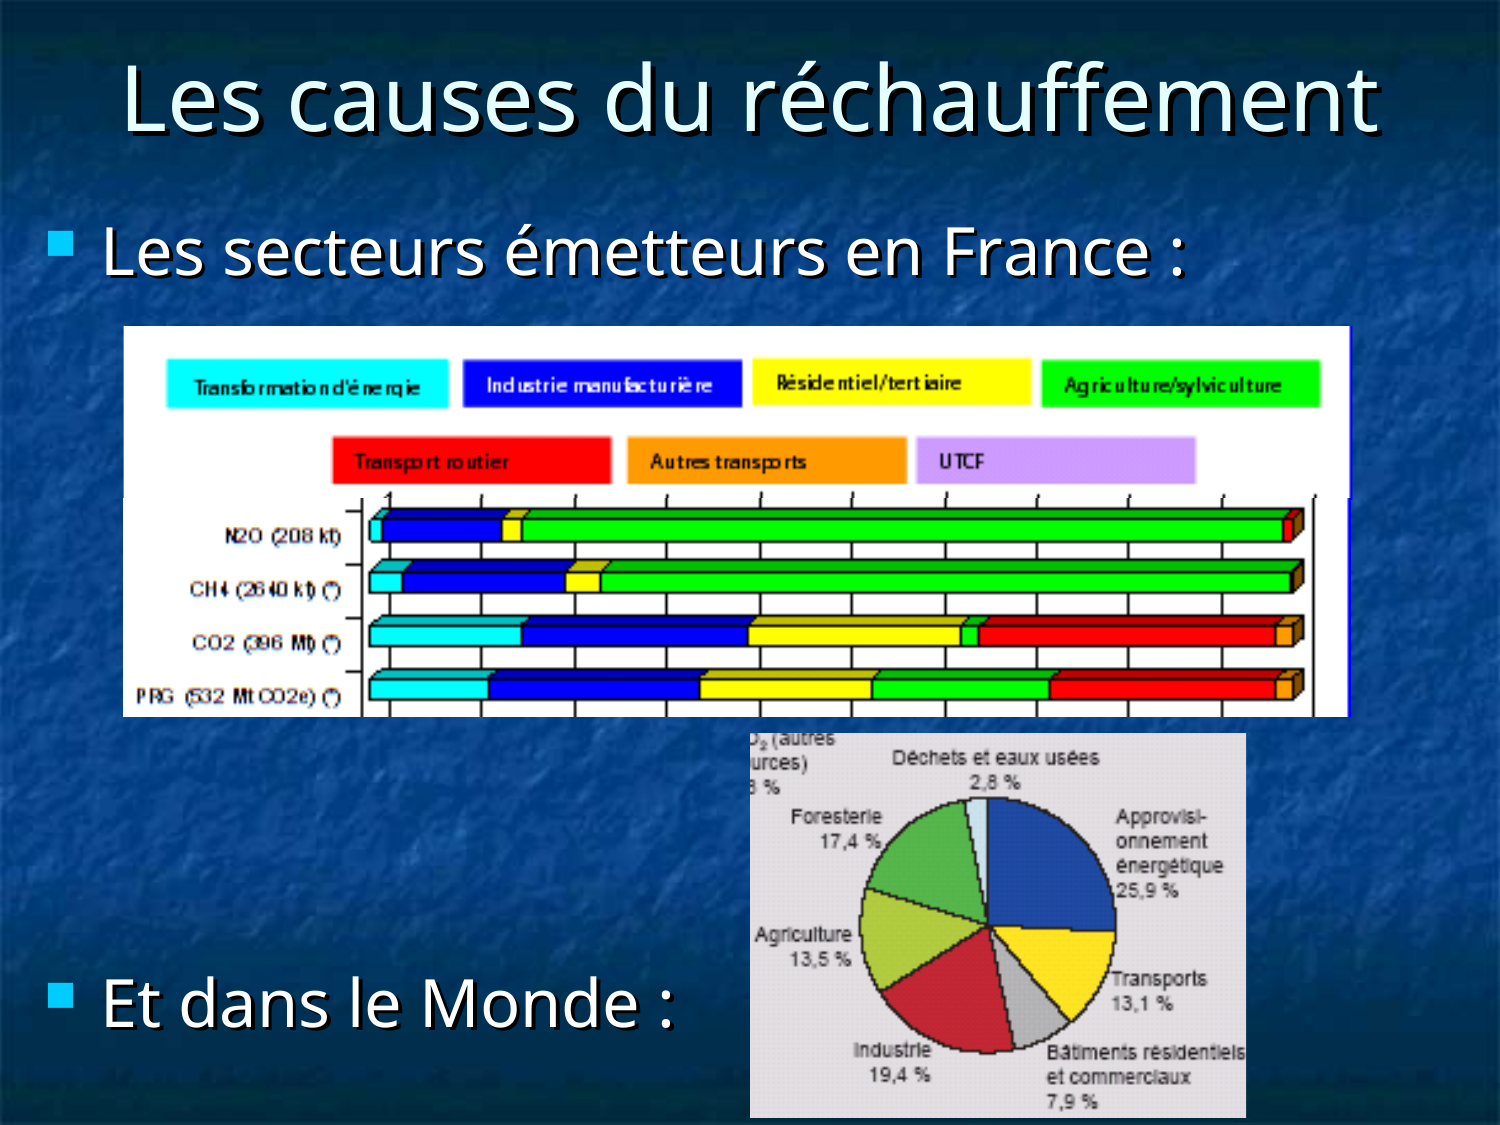

# Les causes du réchauffement
Les secteurs émetteurs en France :
Et dans le Monde :